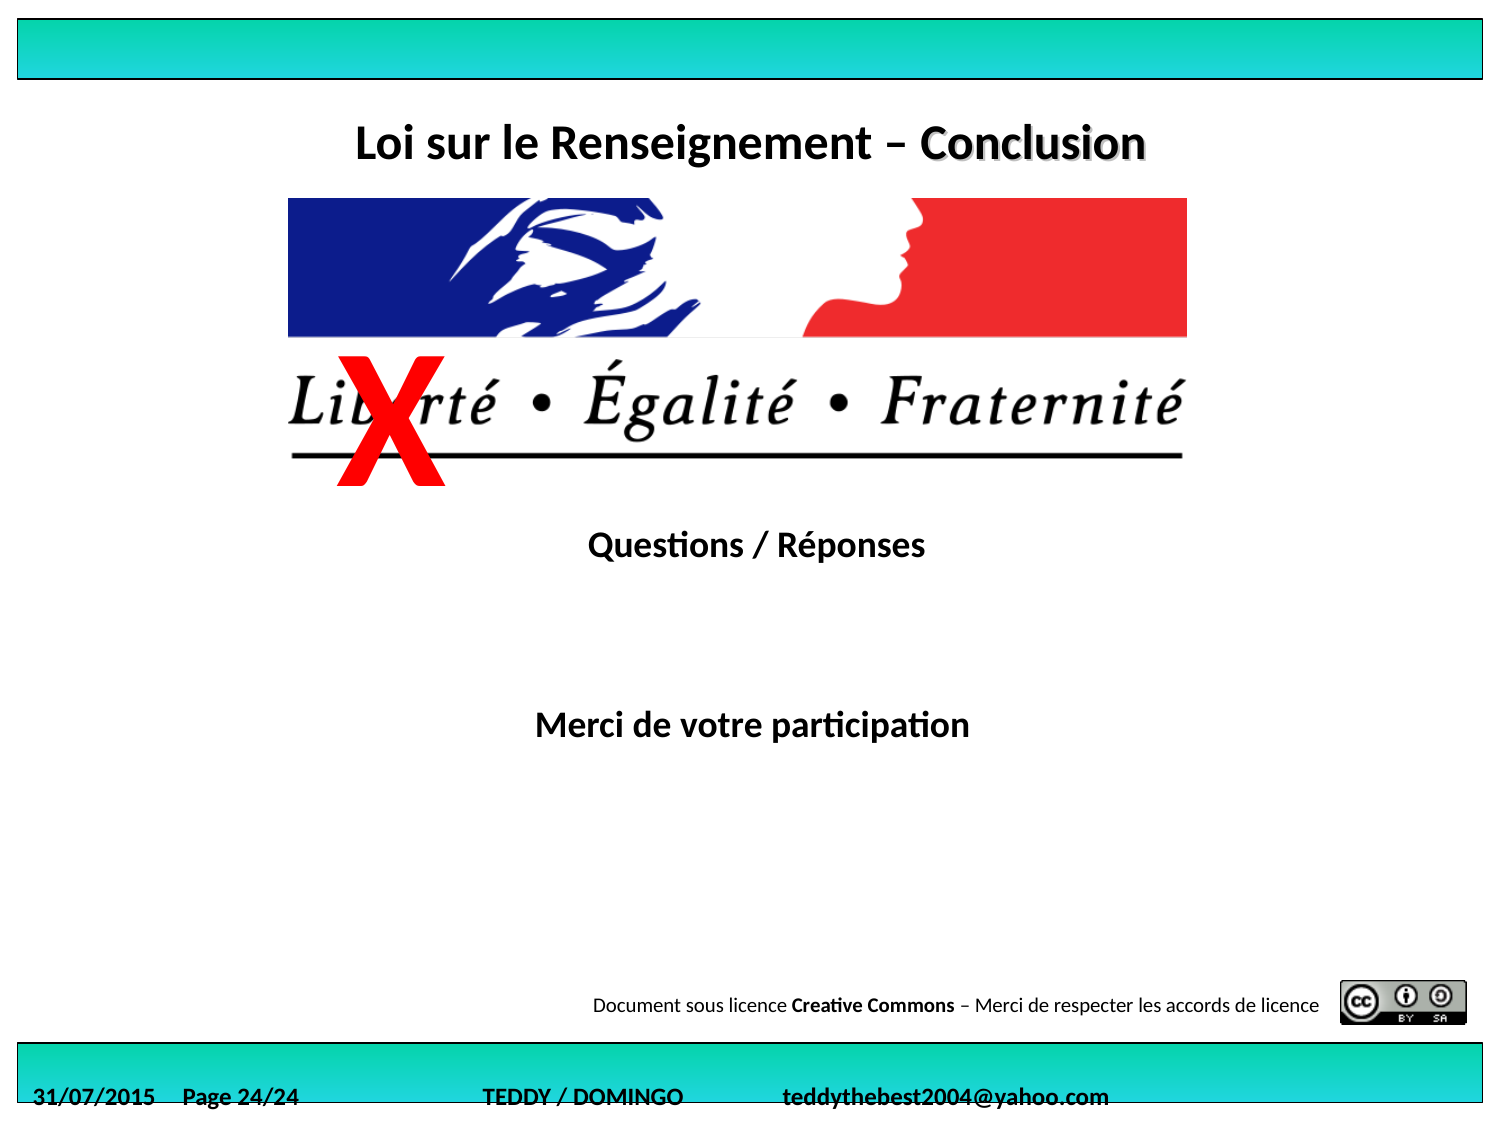

Loi sur le Renseignement – Conclusion
X
Questions / Réponses
Merci de votre participation
Document sous licence Creative Commons – Merci de respecter les accords de licence
31/07/2015	Page 24/24			TEDDY / DOMINGO		teddythebest2004@yahoo.com